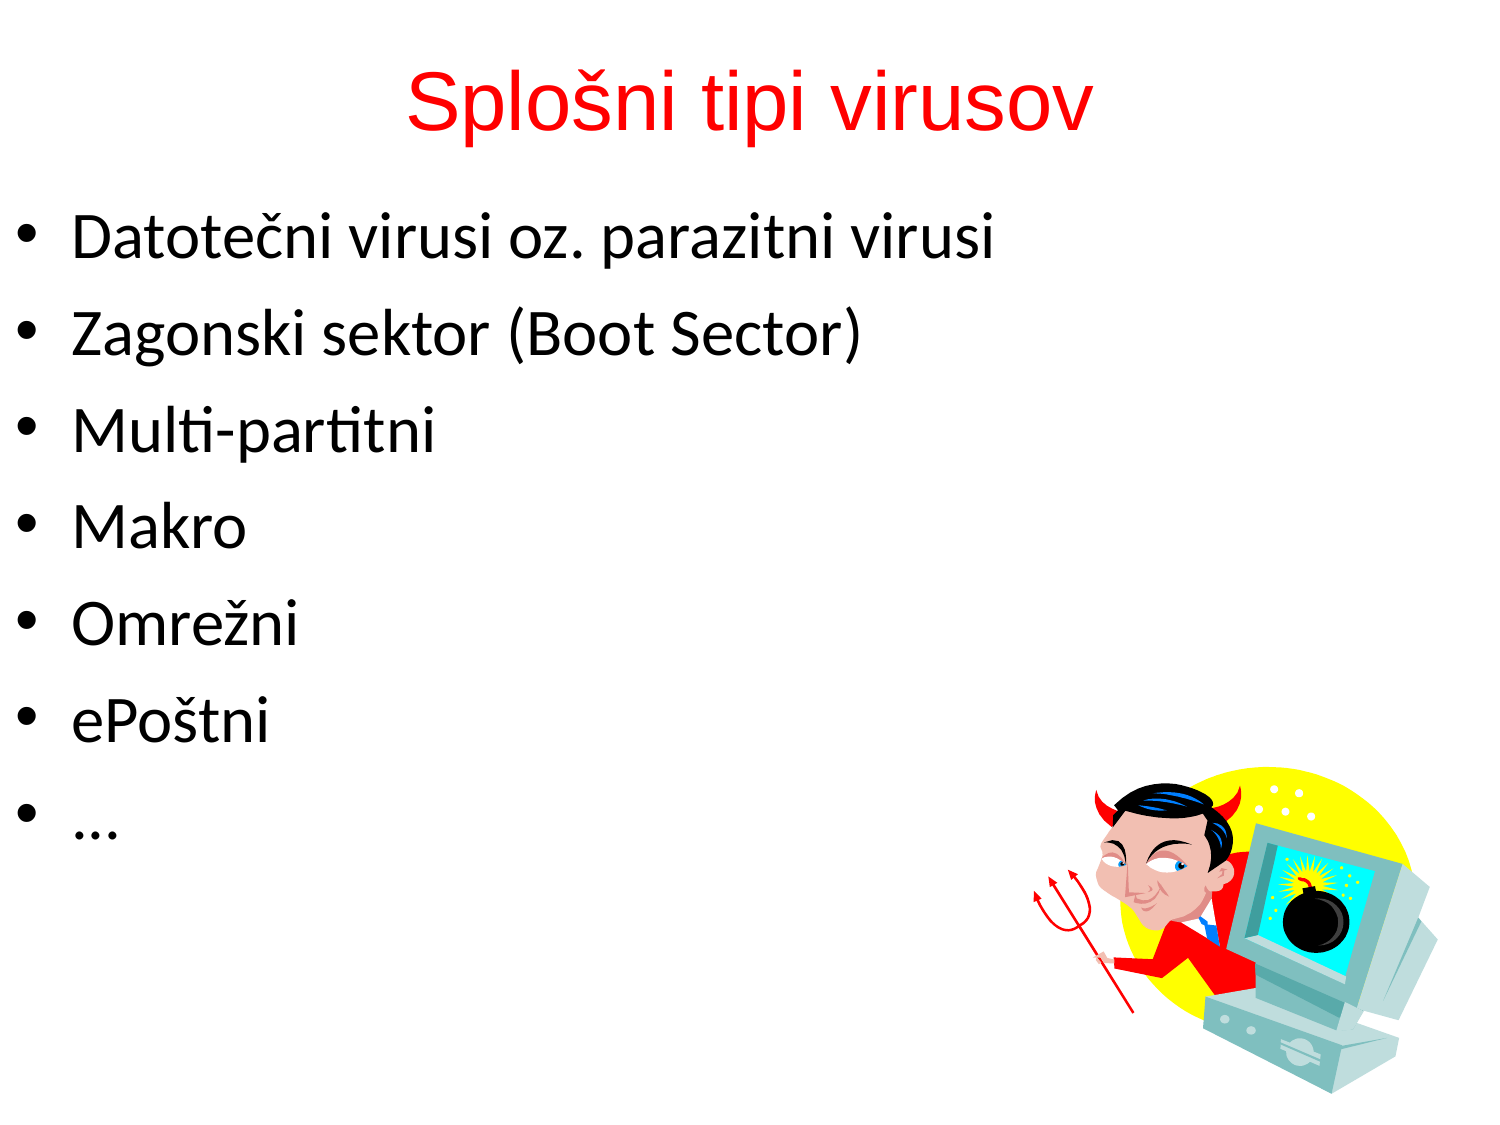

# Splošni tipi virusov
Datotečni virusi oz. parazitni virusi
Zagonski sektor (Boot Sector)
Multi-partitni
Makro
Omrežni
ePoštni
...